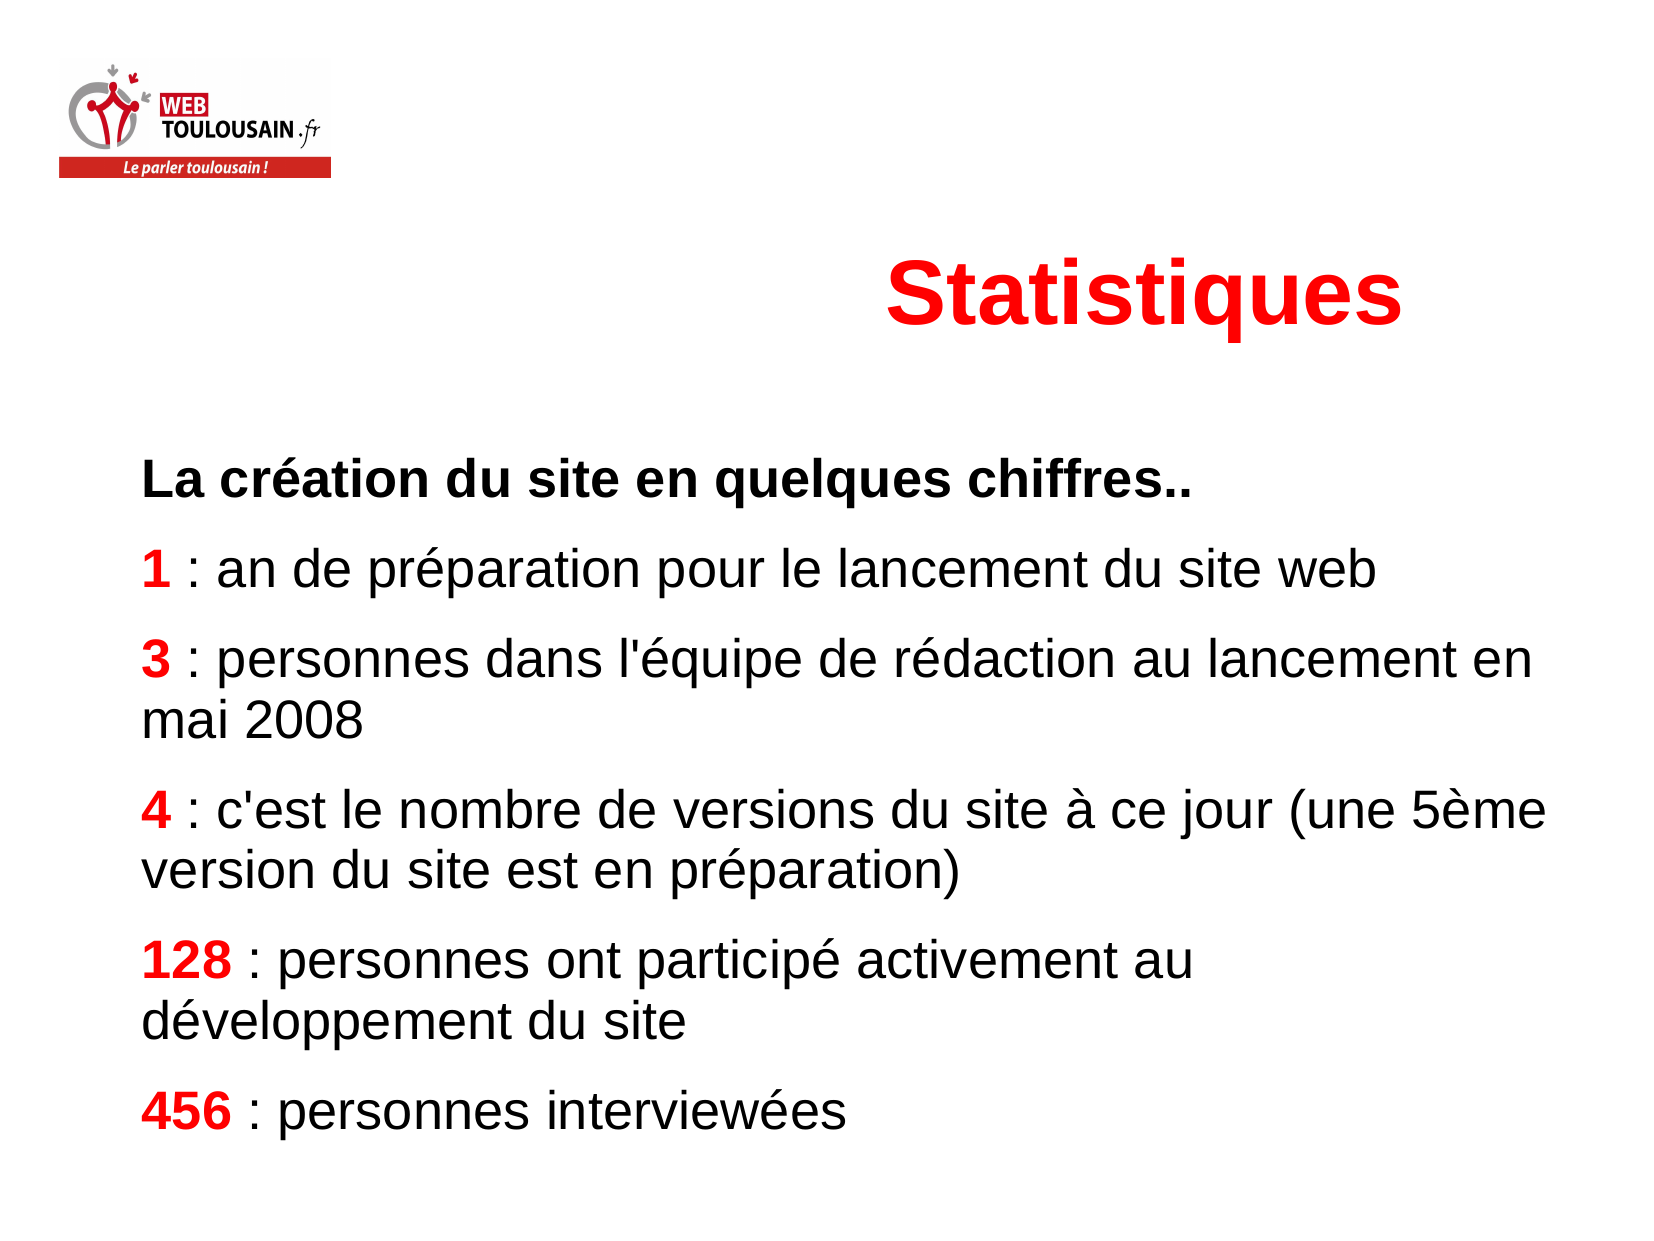

# Statistiques
La création du site en quelques chiffres..
1 : an de préparation pour le lancement du site web
3 : personnes dans l'équipe de rédaction au lancement en mai 2008
4 : c'est le nombre de versions du site à ce jour (une 5ème version du site est en préparation)
128 : personnes ont participé activement au développement du site
456 : personnes interviewées